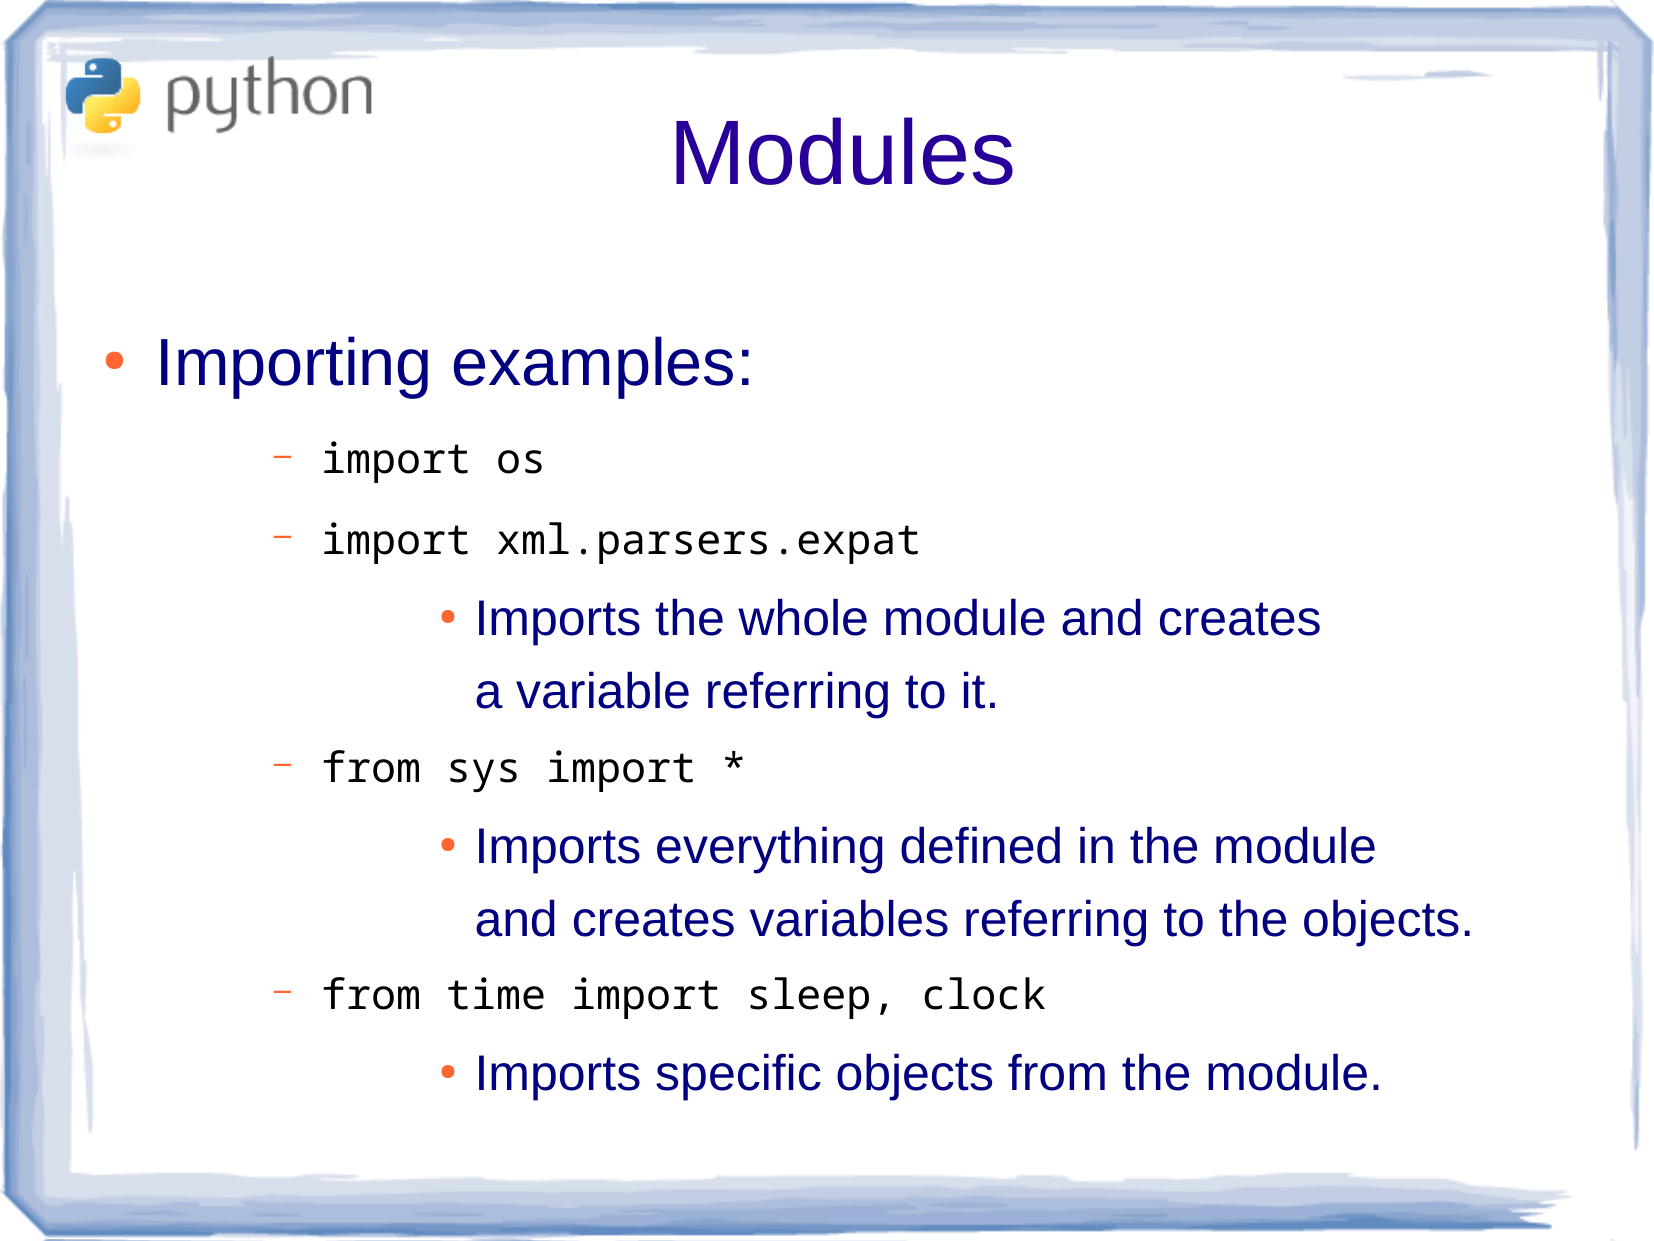

# Modules
Importing examples:
import os
import xml.parsers.expat
Imports the whole module and creates
a variable referring to it.
from sys import *
Imports everything defined in the module
and creates variables referring to the objects.
from time import sleep, clock
Imports specific objects from the module.